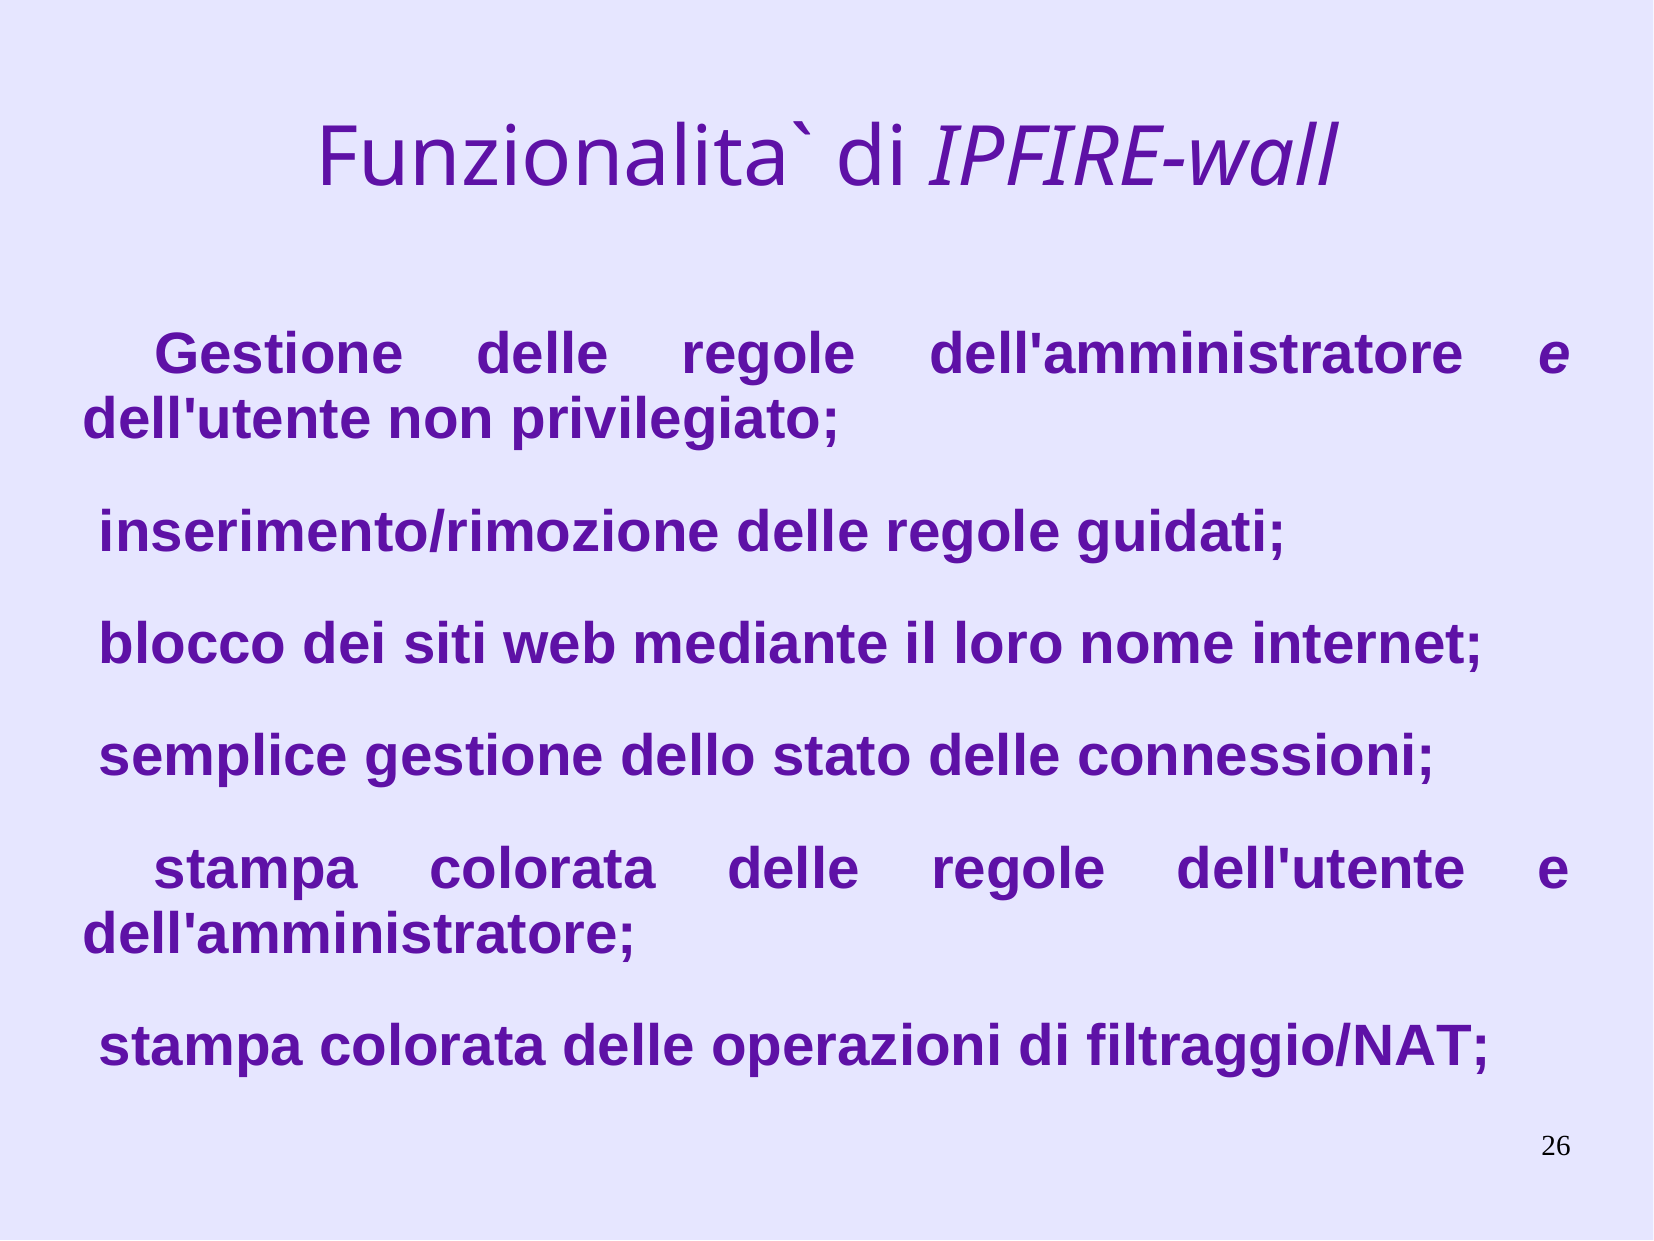

# Funzionalita` di IPFIRE-wall
 Gestione delle regole dell'amministratore e dell'utente non privilegiato;
 inserimento/rimozione delle regole guidati;
 blocco dei siti web mediante il loro nome internet;
 semplice gestione dello stato delle connessioni;
 stampa colorata delle regole dell'utente e dell'amministratore;
 stampa colorata delle operazioni di filtraggio/NAT;
26